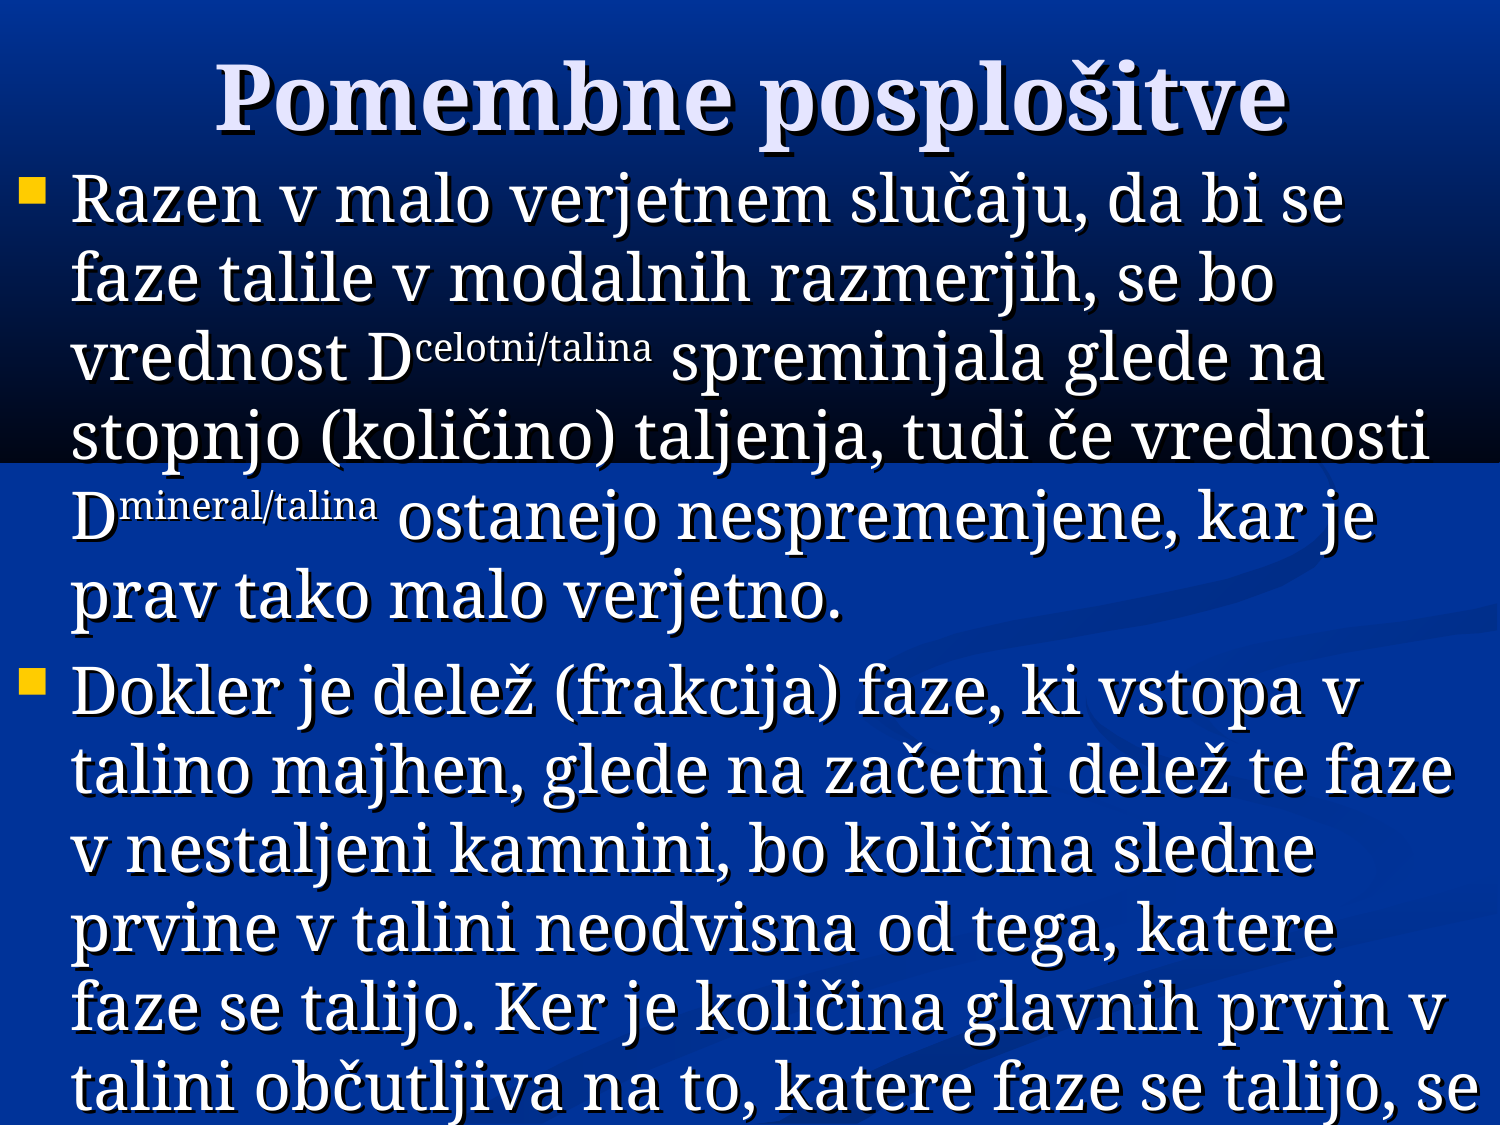

# Pomembne posplošitve
Razen v malo verjetnem slučaju, da bi se faze talile v modalnih razmerjih, se bo vrednost Dcelotni/talina spreminjala glede na stopnjo (količino) taljenja, tudi če vrednosti Dmineral/talina ostanejo nespremenjene, kar je prav tako malo verjetno.
Dokler je delež (frakcija) faze, ki vstopa v talino majhen, glede na začetni delež te faze v nestaljeni kamnini, bo količina sledne prvine v talini neodvisna od tega, katere faze se talijo. Ker je količina glavnih prvin v talini občutljiva na to, katere faze se talijo, se bodo glavne in sledne prvine med procesom verjetno različno obnašale.